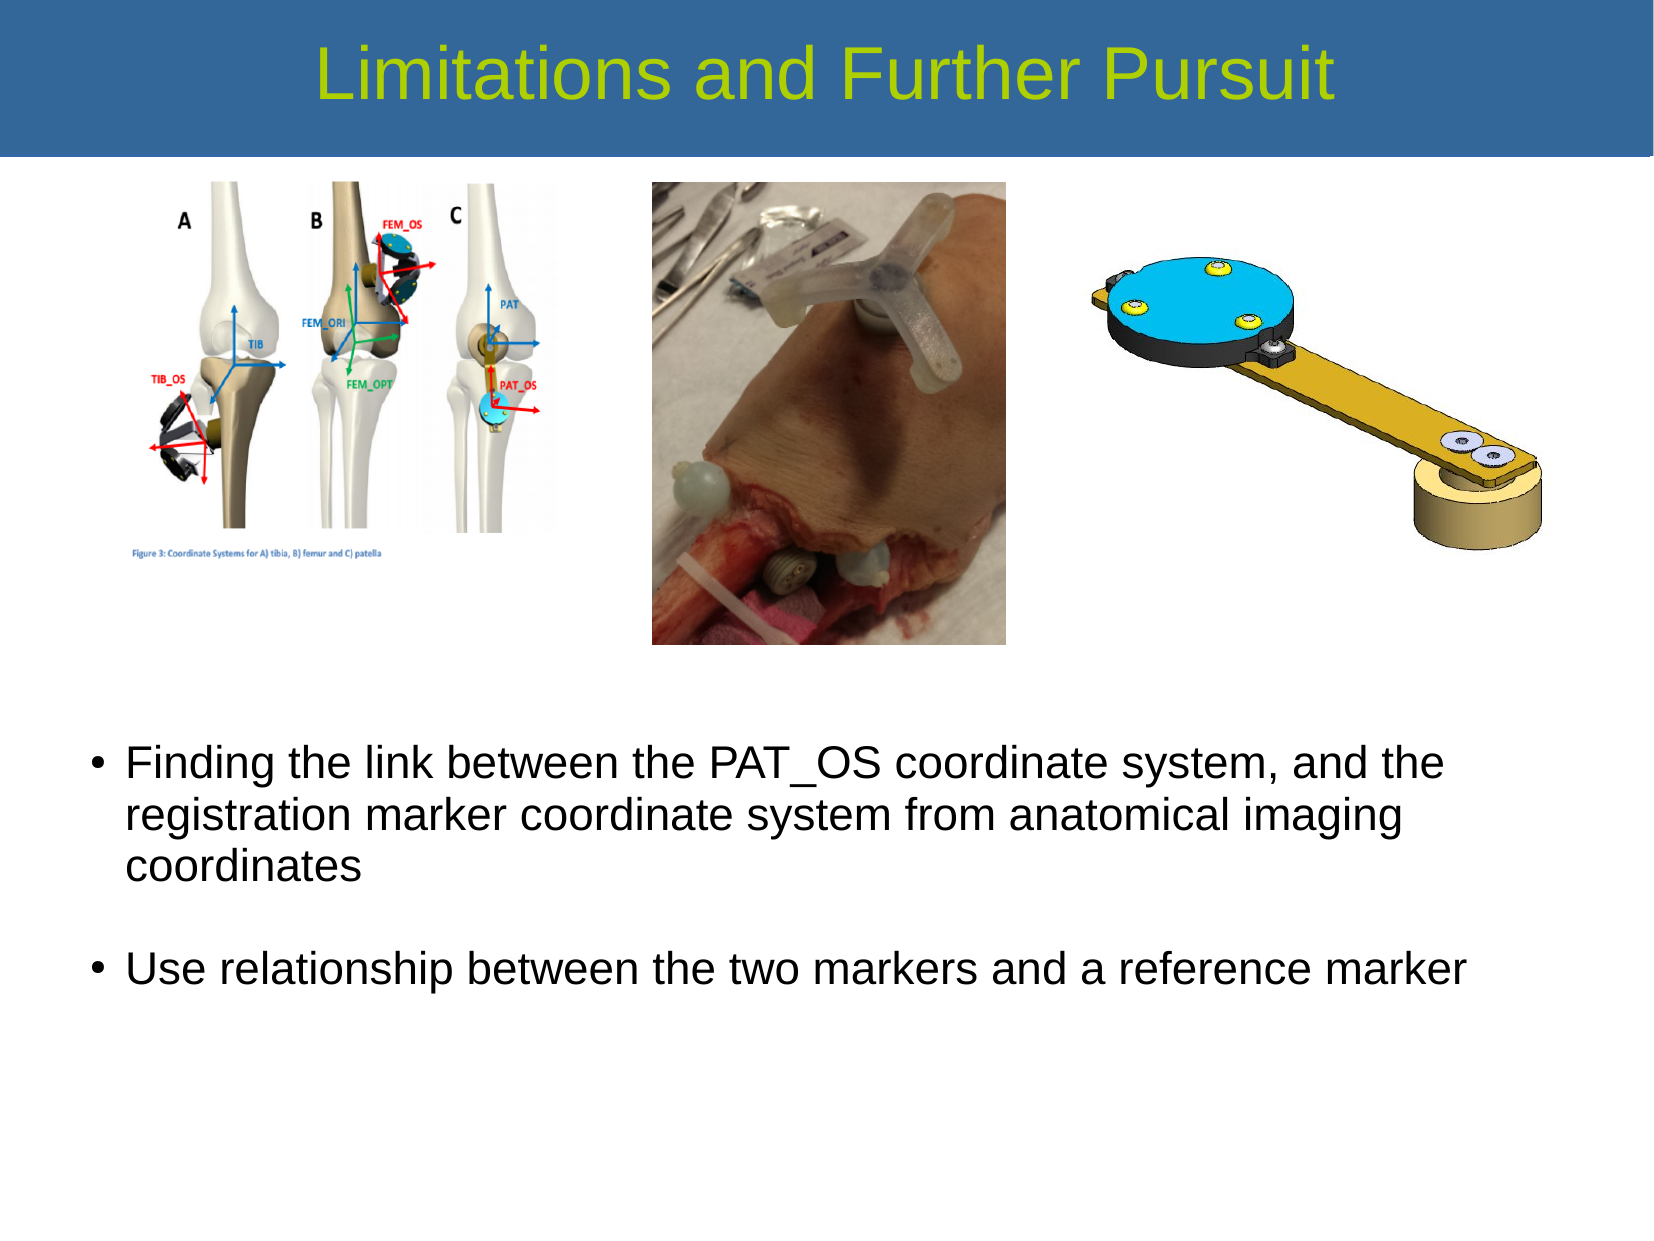

Limitations and Further Pursuit
Finding the link between the PAT_OS coordinate system, and the registration marker coordinate system from anatomical imaging coordinates
Use relationship between the two markers and a reference marker